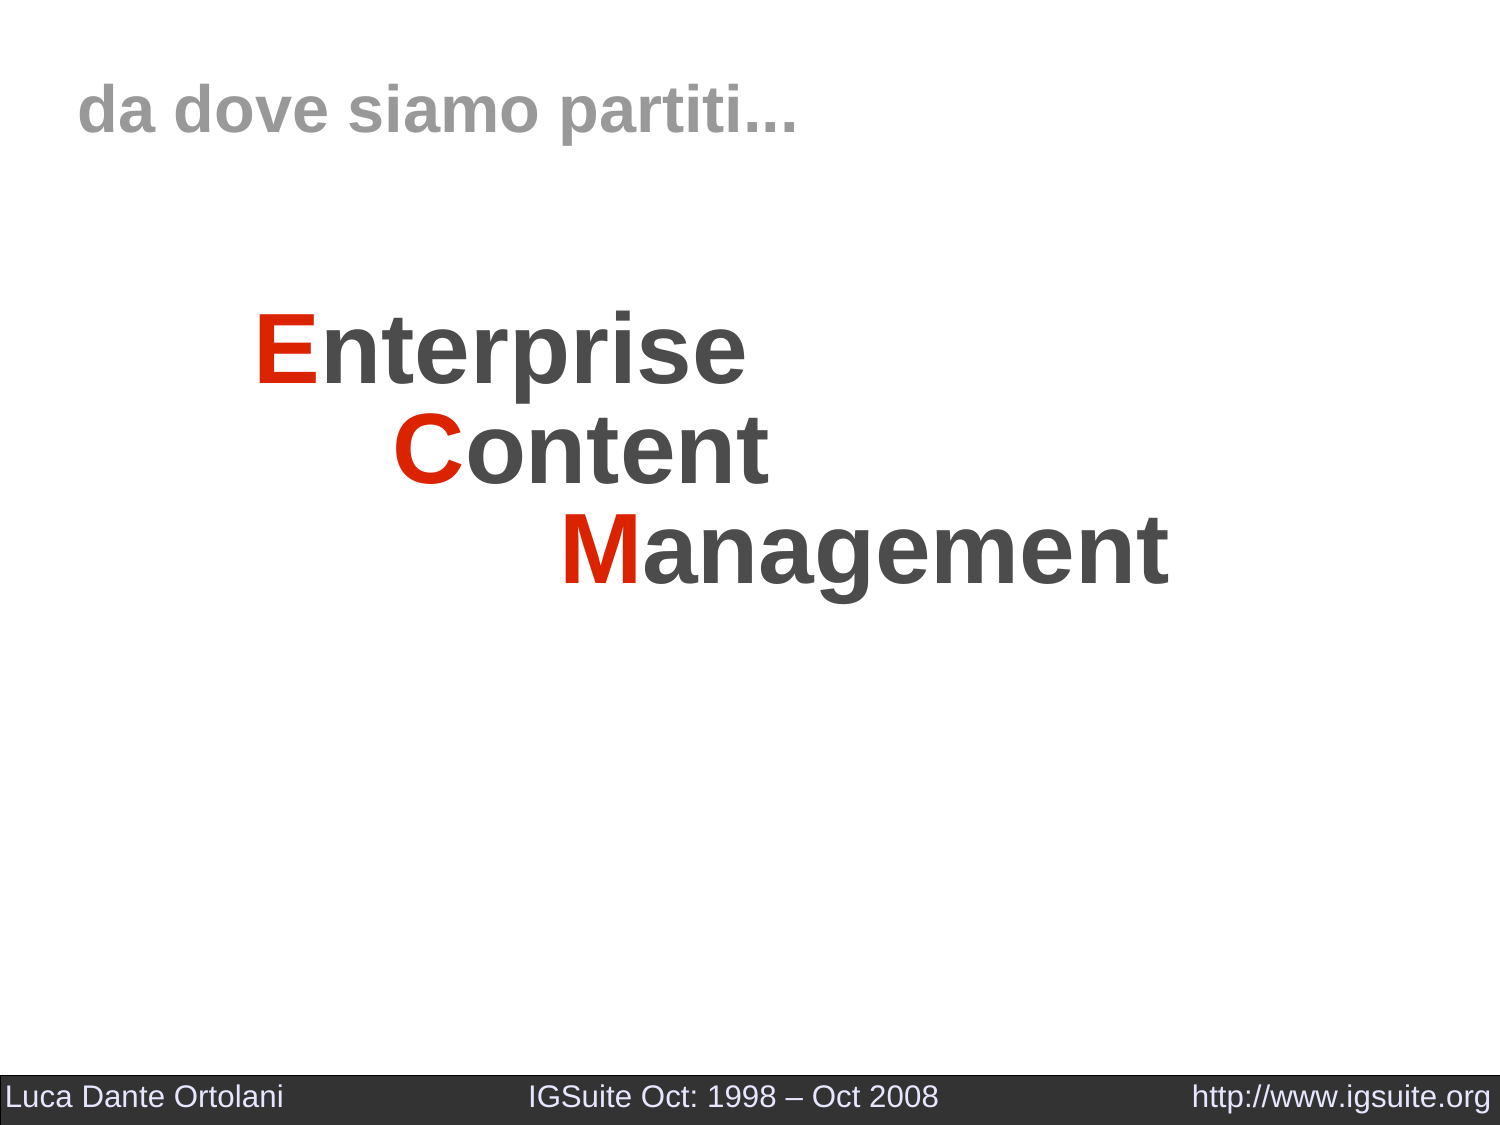

da dove siamo partiti...
 Enterprise
 Content
 Management
Luca Dante Ortolani IGSuite Oct: 1998 – Oct 2008 http://www.igsuite.org